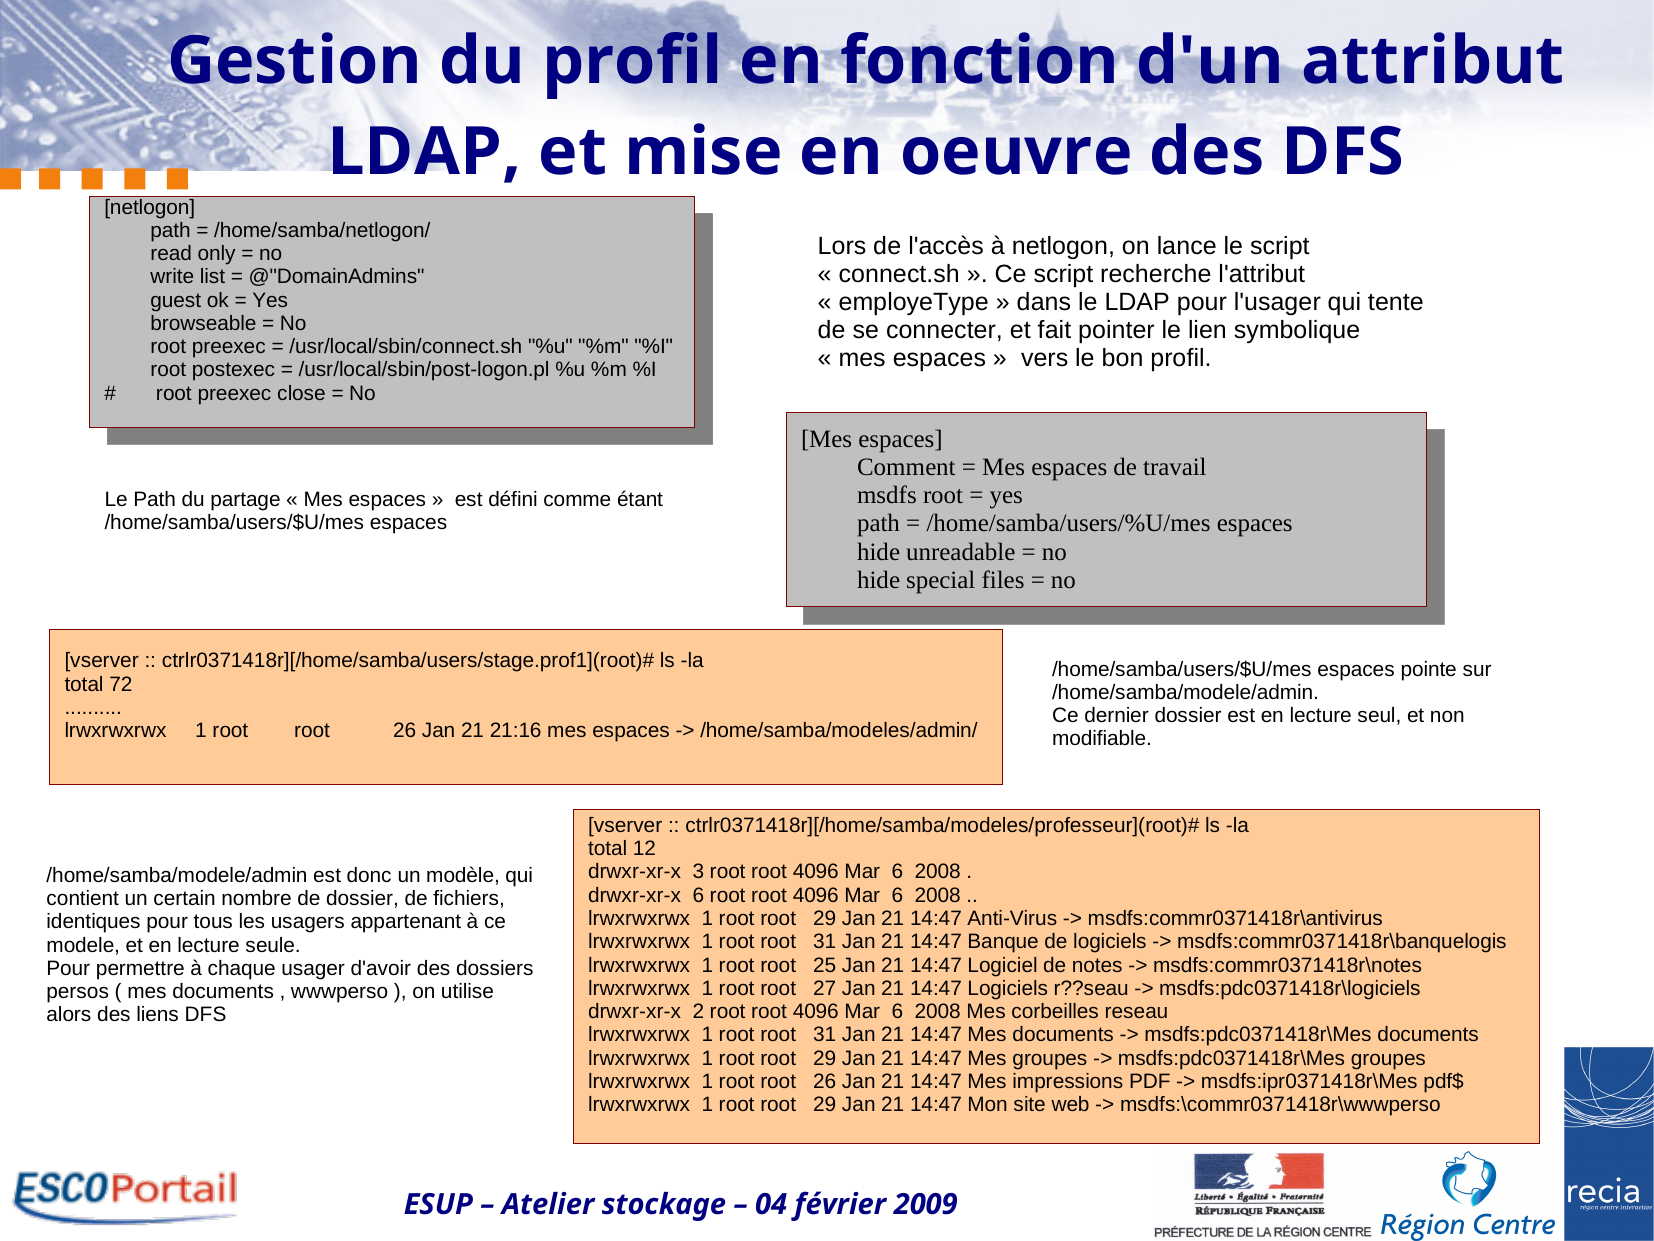

# Gestion du profil en fonction d'un attribut LDAP, et mise en oeuvre des DFS
[netlogon]
 path = /home/samba/netlogon/
 read only = no
 write list = @"DomainAdmins"
 guest ok = Yes
 browseable = No
 root preexec = /usr/local/sbin/connect.sh "%u" "%m" "%I"
 root postexec = /usr/local/sbin/post-logon.pl %u %m %I
# root preexec close = No
Lors de l'accès à netlogon, on lance le script « connect.sh ». Ce script recherche l'attribut « employeType » dans le LDAP pour l'usager qui tente de se connecter, et fait pointer le lien symbolique « mes espaces » vers le bon profil.
[Mes espaces]
 Comment = Mes espaces de travail
 msdfs root = yes
 path = /home/samba/users/%U/mes espaces
 hide unreadable = no
 hide special files = no
Le Path du partage « Mes espaces » est défini comme étant /home/samba/users/$U/mes espaces
[vserver :: ctrlr0371418r][/home/samba/users/stage.prof1](root)# ls -la
total 72
..........
lrwxrwxrwx 1 root root 26 Jan 21 21:16 mes espaces -> /home/samba/modeles/admin/
/home/samba/users/$U/mes espaces pointe sur /home/samba/modele/admin.
Ce dernier dossier est en lecture seul, et non modifiable.
[vserver :: ctrlr0371418r][/home/samba/modeles/professeur](root)# ls -la
total 12
drwxr-xr-x 3 root root 4096 Mar 6 2008 .
drwxr-xr-x 6 root root 4096 Mar 6 2008 ..
lrwxrwxrwx 1 root root 29 Jan 21 14:47 Anti-Virus -> msdfs:commr0371418r\antivirus
lrwxrwxrwx 1 root root 31 Jan 21 14:47 Banque de logiciels -> msdfs:commr0371418r\banquelogis
lrwxrwxrwx 1 root root 25 Jan 21 14:47 Logiciel de notes -> msdfs:commr0371418r\notes
lrwxrwxrwx 1 root root 27 Jan 21 14:47 Logiciels r??seau -> msdfs:pdc0371418r\logiciels
drwxr-xr-x 2 root root 4096 Mar 6 2008 Mes corbeilles reseau
lrwxrwxrwx 1 root root 31 Jan 21 14:47 Mes documents -> msdfs:pdc0371418r\Mes documents
lrwxrwxrwx 1 root root 29 Jan 21 14:47 Mes groupes -> msdfs:pdc0371418r\Mes groupes
lrwxrwxrwx 1 root root 26 Jan 21 14:47 Mes impressions PDF -> msdfs:ipr0371418r\Mes pdf$
lrwxrwxrwx 1 root root 29 Jan 21 14:47 Mon site web -> msdfs:\commr0371418r\wwwperso
/home/samba/modele/admin est donc un modèle, qui contient un certain nombre de dossier, de fichiers, identiques pour tous les usagers appartenant à ce modele, et en lecture seule.
Pour permettre à chaque usager d'avoir des dossiers persos ( mes documents , wwwperso ), on utilise alors des liens DFS